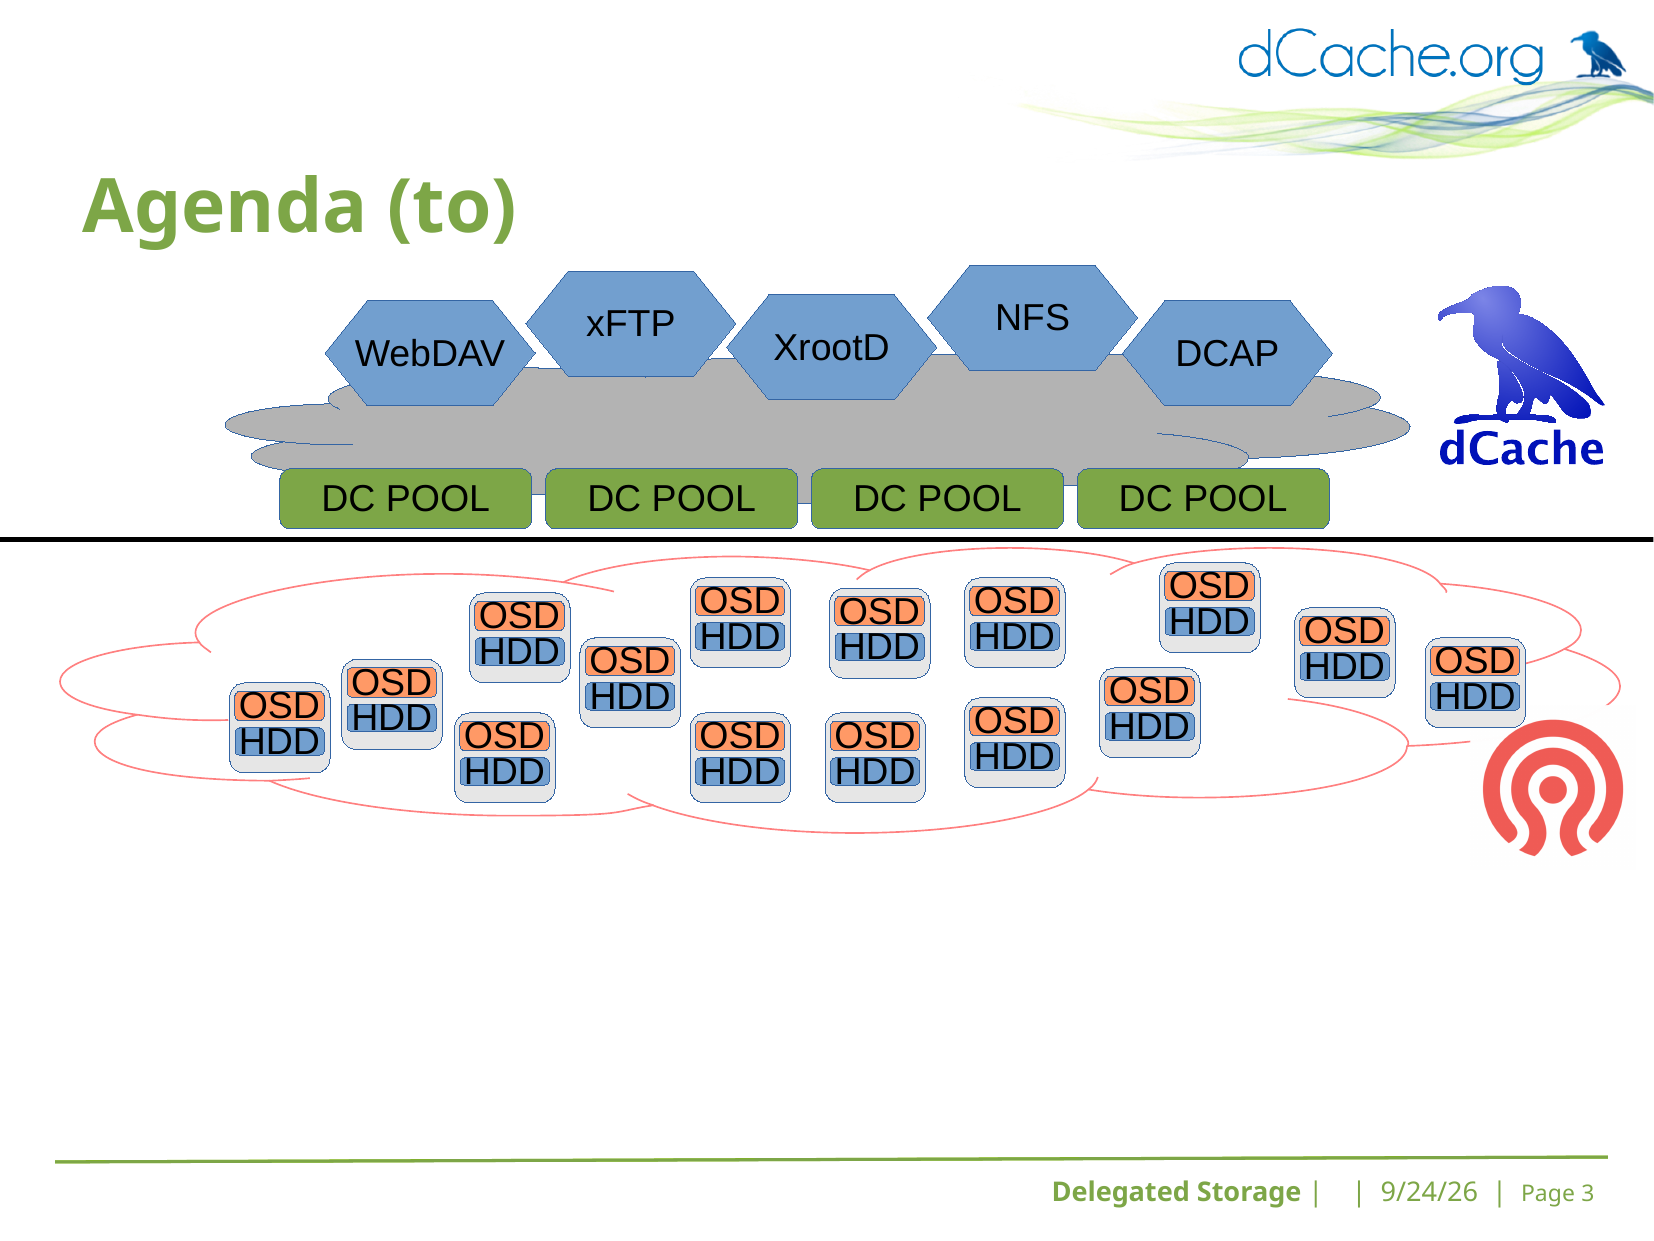

# Agenda (to)
NFS
xFTP
XrootD
WebDAV
DCAP
DC POOL
DC POOL
DC POOL
DC POOL
OSD
HDD
OSD
HDD
OSD
HDD
OSD
HDD
OSD
HDD
OSD
HDD
OSD
HDD
OSD
HDD
OSD
HDD
OSD
HDD
OSD
HDD
OSD
HDD
OSD
HDD
OSD
HDD
OSD
HDD
3